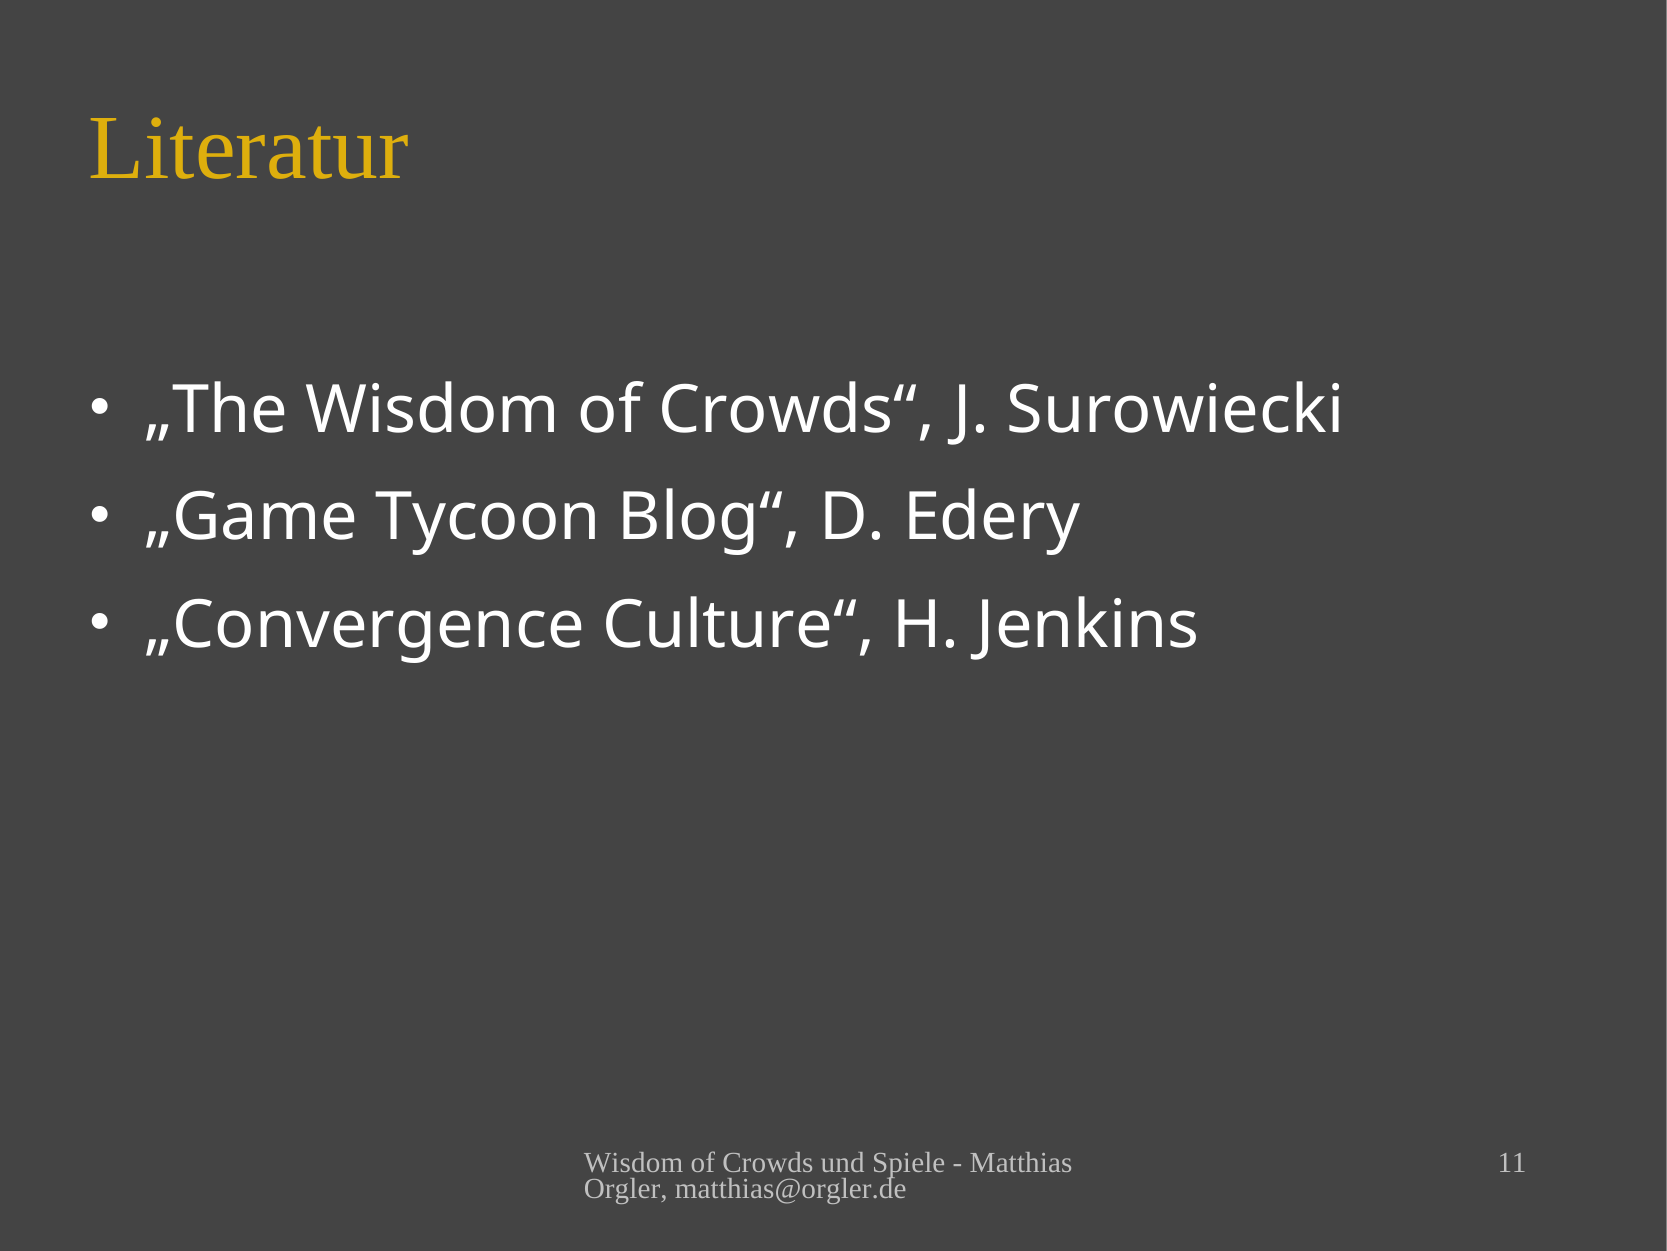

# Literatur
„The Wisdom of Crowds“, J. Surowiecki
„Game Tycoon Blog“, D. Edery
„Convergence Culture“, H. Jenkins
Wisdom of Crowds und Spiele - Matthias Orgler, matthias@orgler.de
11